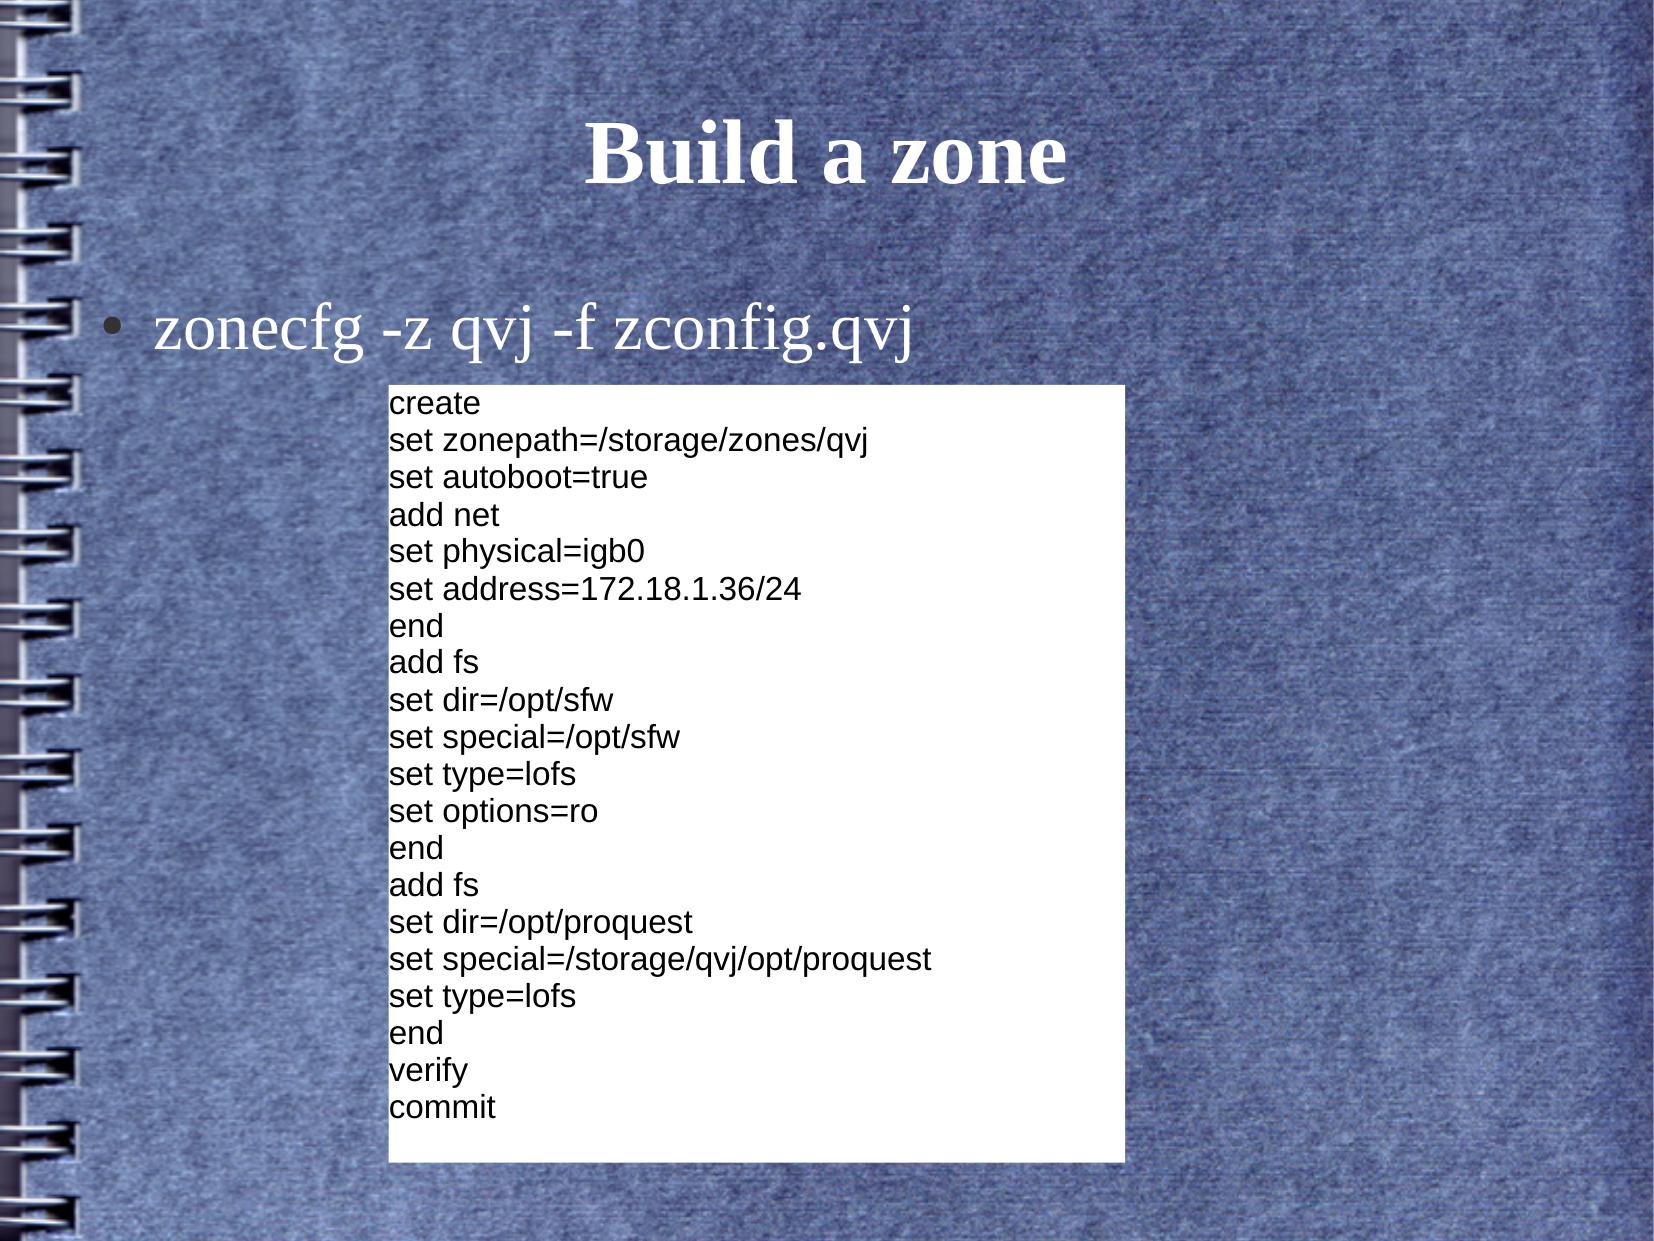

# Build a zone
zonecfg -z qvj -f zconfig.qvj
create
set zonepath=/storage/zones/qvj
set autoboot=true
add net
set physical=igb0
set address=172.18.1.36/24
end
add fs
set dir=/opt/sfw
set special=/opt/sfw
set type=lofs
set options=ro
end
add fs
set dir=/opt/proquest
set special=/storage/qvj/opt/proquest
set type=lofs
end
verify
commit